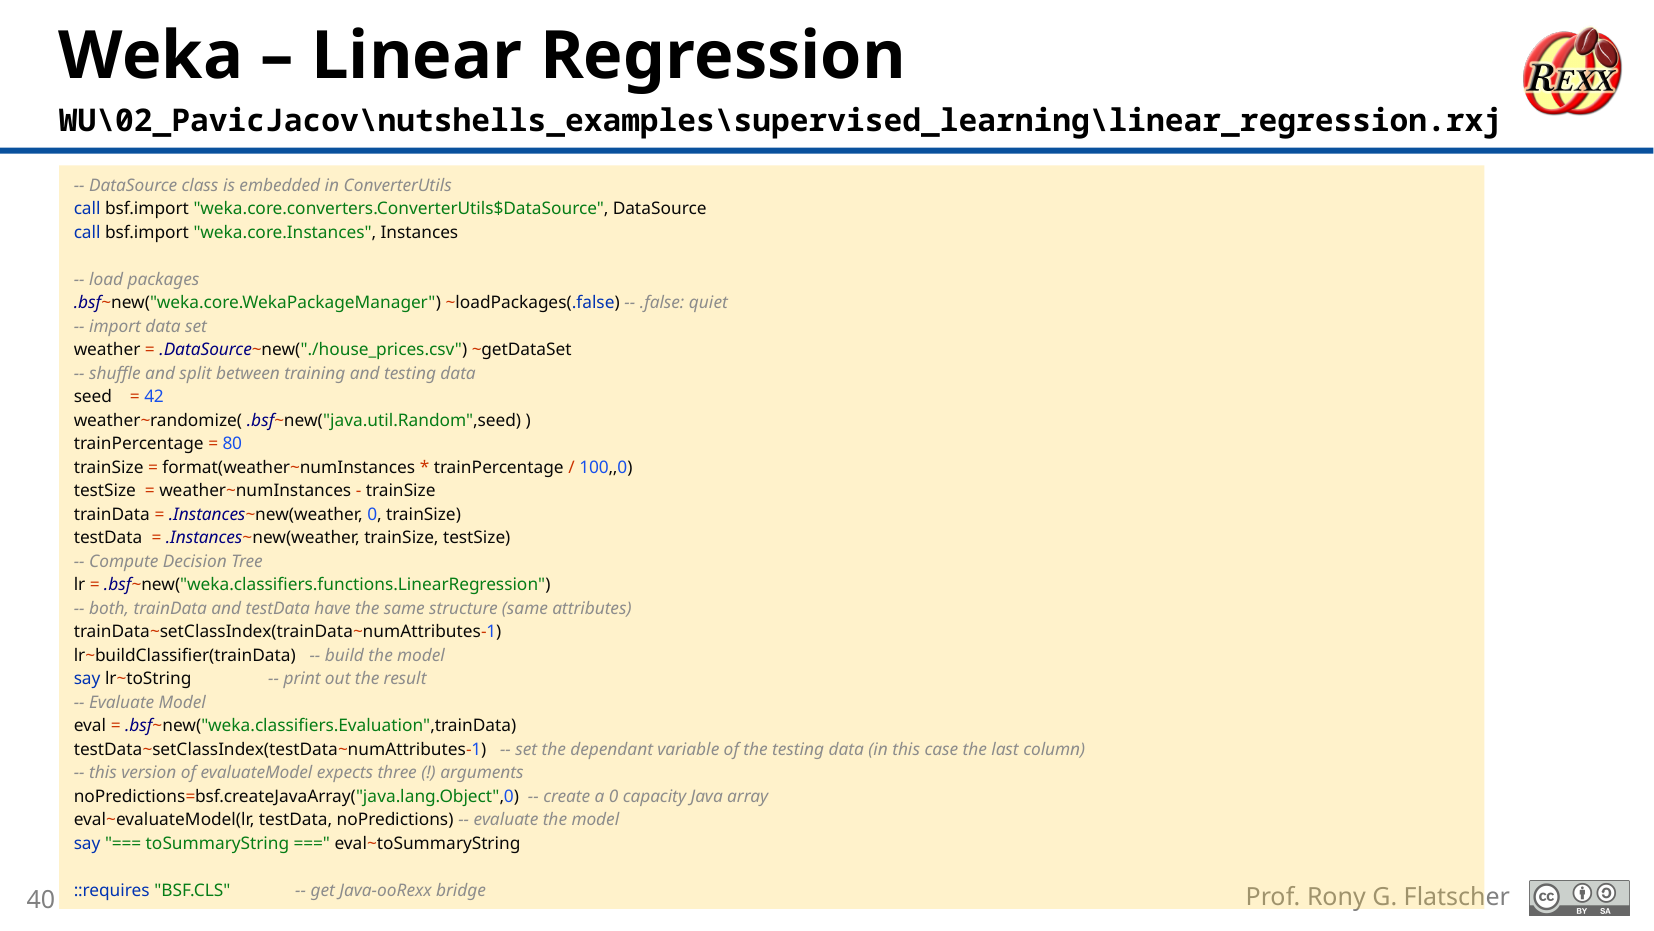

# Weka – Linear Regression WU\02_PavicJacov\nutshells_examples\supervised_learning\linear_regression.rxj
-- DataSource class is embedded in ConverterUtils
call bsf.import "weka.core.converters.ConverterUtils$DataSource", DataSource
call bsf.import "weka.core.Instances", Instances
-- load packages
.bsf~new("weka.core.WekaPackageManager") ~loadPackages(.false) -- .false: quiet
-- import data set
weather = .DataSource~new("./house_prices.csv") ~getDataSet
-- shuffle and split between training and testing data
seed = 42
weather~randomize( .bsf~new("java.util.Random",seed) )
trainPercentage = 80
trainSize = format(weather~numInstances * trainPercentage / 100,,0)
testSize = weather~numInstances - trainSize
trainData = .Instances~new(weather, 0, trainSize)
testData = .Instances~new(weather, trainSize, testSize)
-- Compute Decision Tree
lr = .bsf~new("weka.classifiers.functions.LinearRegression")
-- both, trainData and testData have the same structure (same attributes)
trainData~setClassIndex(trainData~numAttributes-1)
lr~buildClassifier(trainData) -- build the model
say lr~toString -- print out the result
-- Evaluate Model
eval = .bsf~new("weka.classifiers.Evaluation",trainData)
testData~setClassIndex(testData~numAttributes-1) -- set the dependant variable of the testing data (in this case the last column)
-- this version of evaluateModel expects three (!) arguments
noPredictions=bsf.createJavaArray("java.lang.Object",0) -- create a 0 capacity Java array
eval~evaluateModel(lr, testData, noPredictions) -- evaluate the model
say "=== toSummaryString ===" eval~toSummaryString
::requires "BSF.CLS"	-- get Java-ooRexx bridge